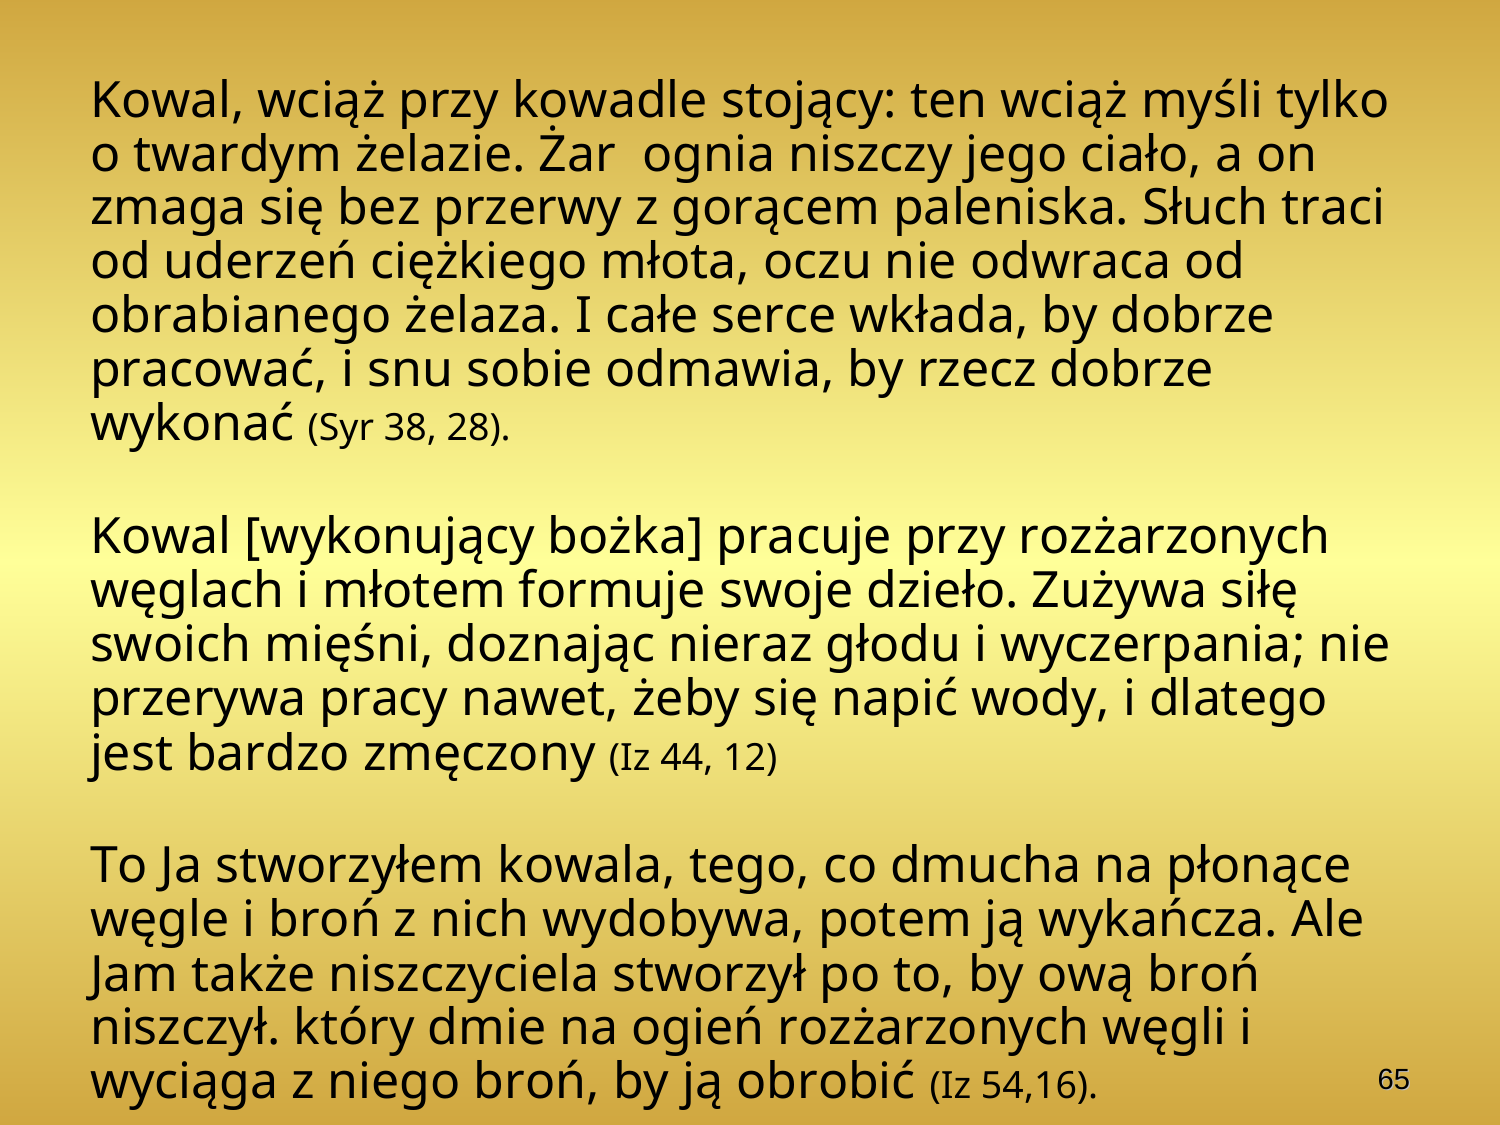

# Kowal, wciąż przy kowadle stojący: ten wciąż myśli tylko o twardym żelazie. Żar ognia niszczy jego ciało, a on zmaga się bez przerwy z gorącem paleniska. Słuch traci od uderzeń ciężkiego młota, oczu nie odwraca od obrabianego żelaza. I całe serce wkłada, by dobrze pracować, i snu sobie odmawia, by rzecz dobrze wykonać (Syr 38, 28).
Kowal [wykonujący bożka] pracuje przy rozżarzonych węglach i młotem formuje swoje dzieło. Zużywa siłę swoich mięśni, doznając nieraz głodu i wyczerpania; nie przerywa pracy nawet, żeby się napić wody, i dlatego jest bardzo zmęczony (Iz 44, 12)
To Ja stworzyłem kowala, tego, co dmucha na płonące węgle i broń z nich wydobywa, potem ją wykańcza. Ale Jam także niszczyciela stworzył po to, by ową broń niszczył. który dmie na ogień rozżarzonych węgli i wyciąga z niego broń, by ją obrobić (Iz 54,16).